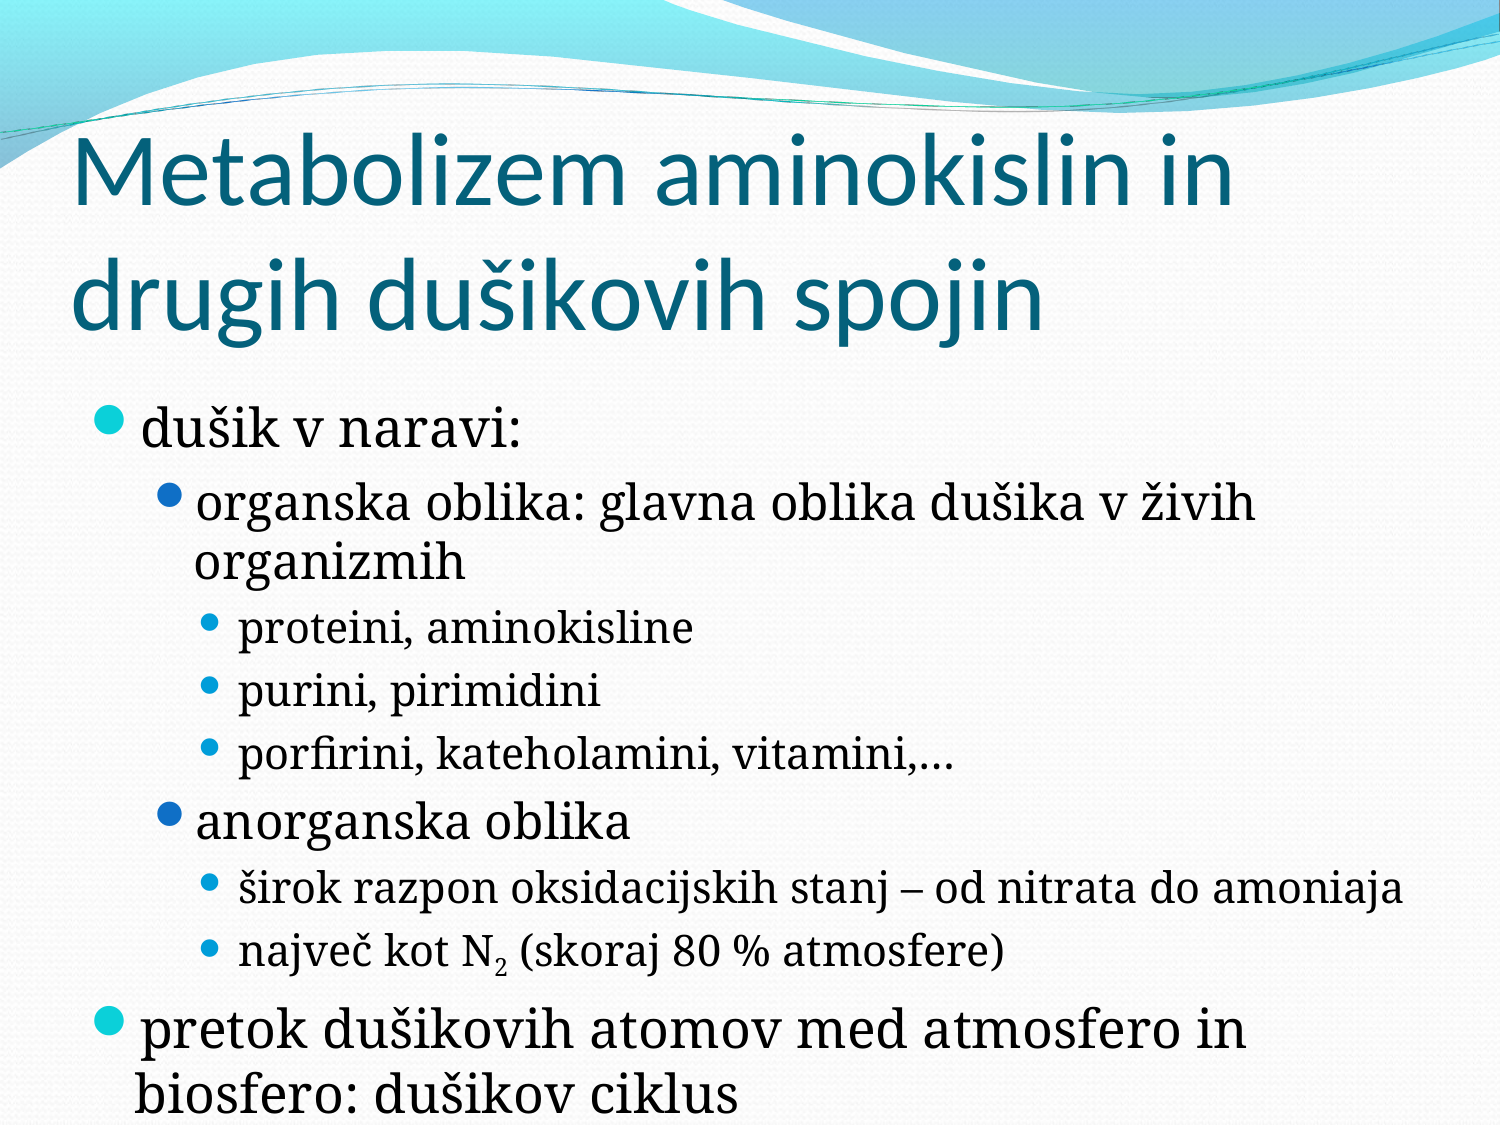

# Metabolizem aminokislin in drugih dušikovih spojin
dušik v naravi:
organska oblika: glavna oblika dušika v živih organizmih
proteini, aminokisline
purini, pirimidini
porfirini, kateholamini, vitamini,…
anorganska oblika
širok razpon oksidacijskih stanj – od nitrata do amoniaja
največ kot N2 (skoraj 80 % atmosfere)
pretok dušikovih atomov med atmosfero in biosfero: dušikov ciklus